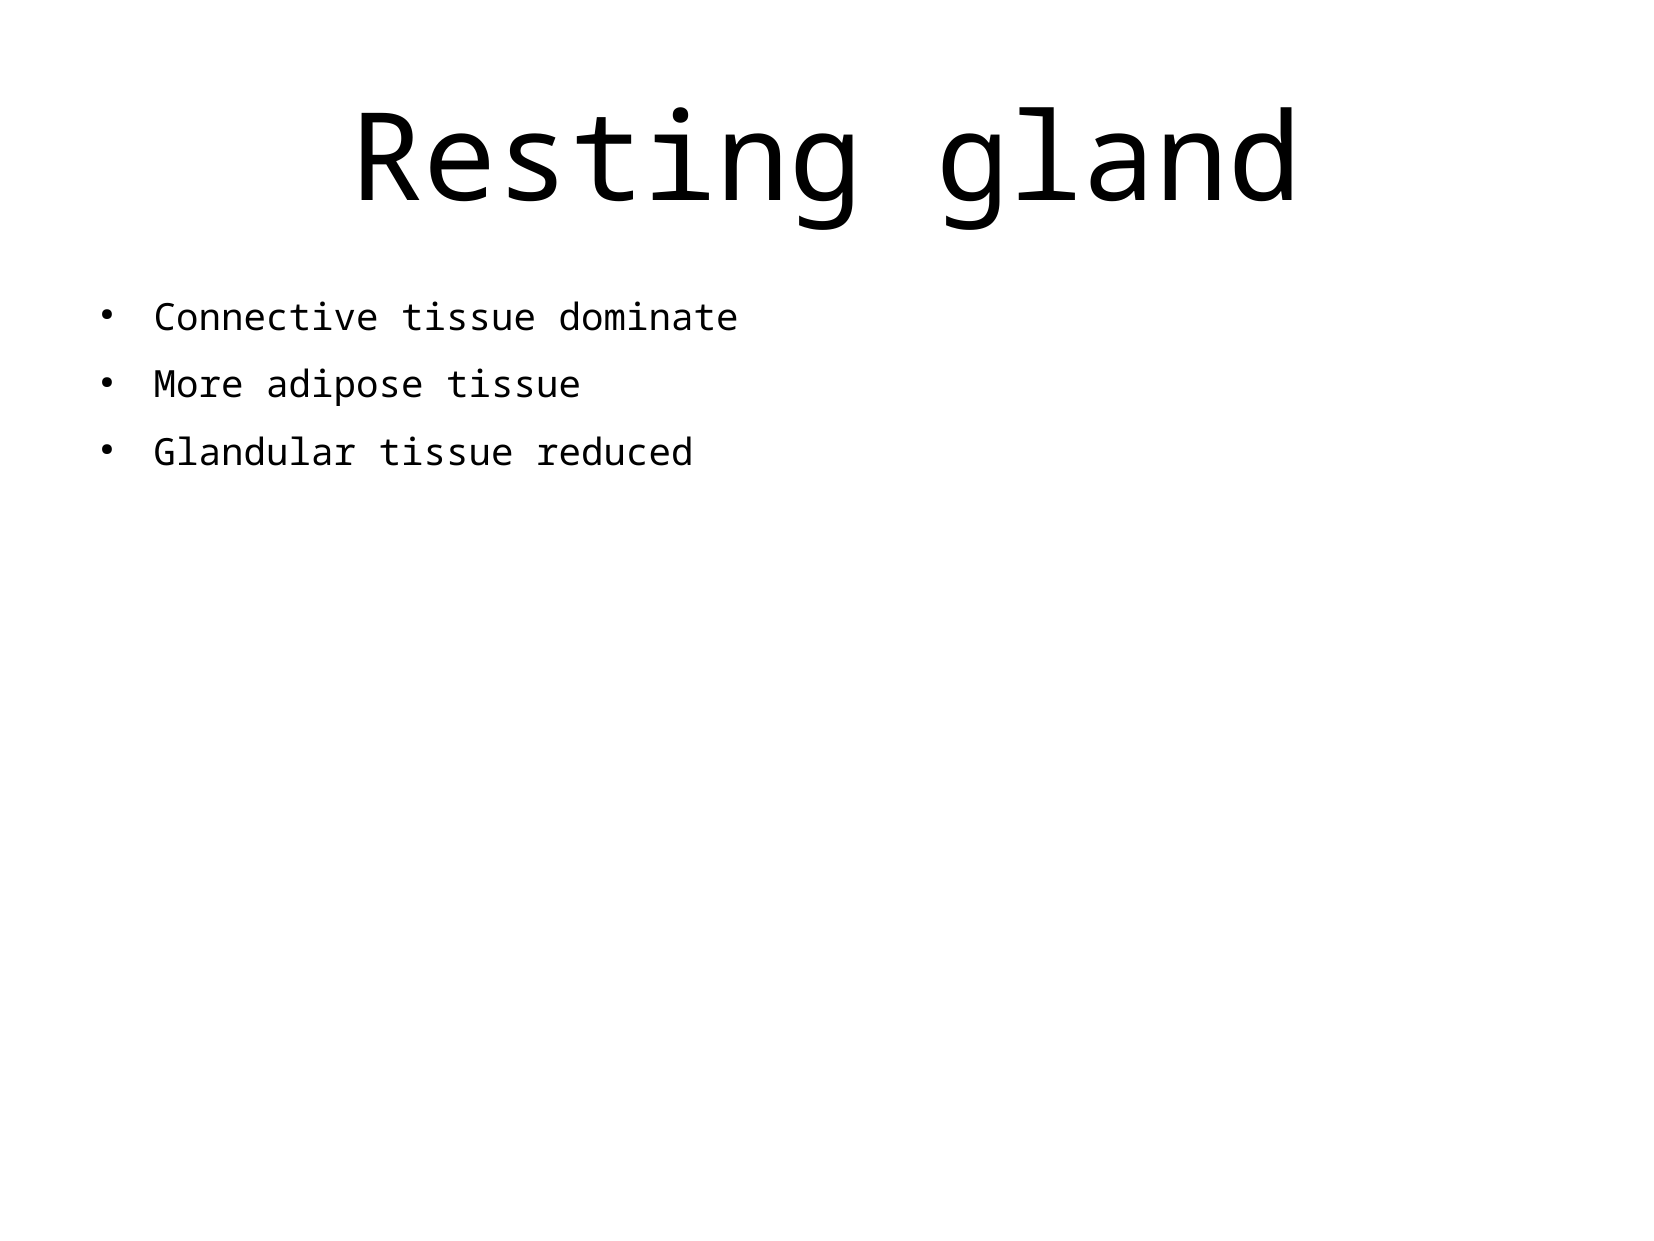

# Resting gland
Connective tissue dominate
More adipose tissue
Glandular tissue reduced